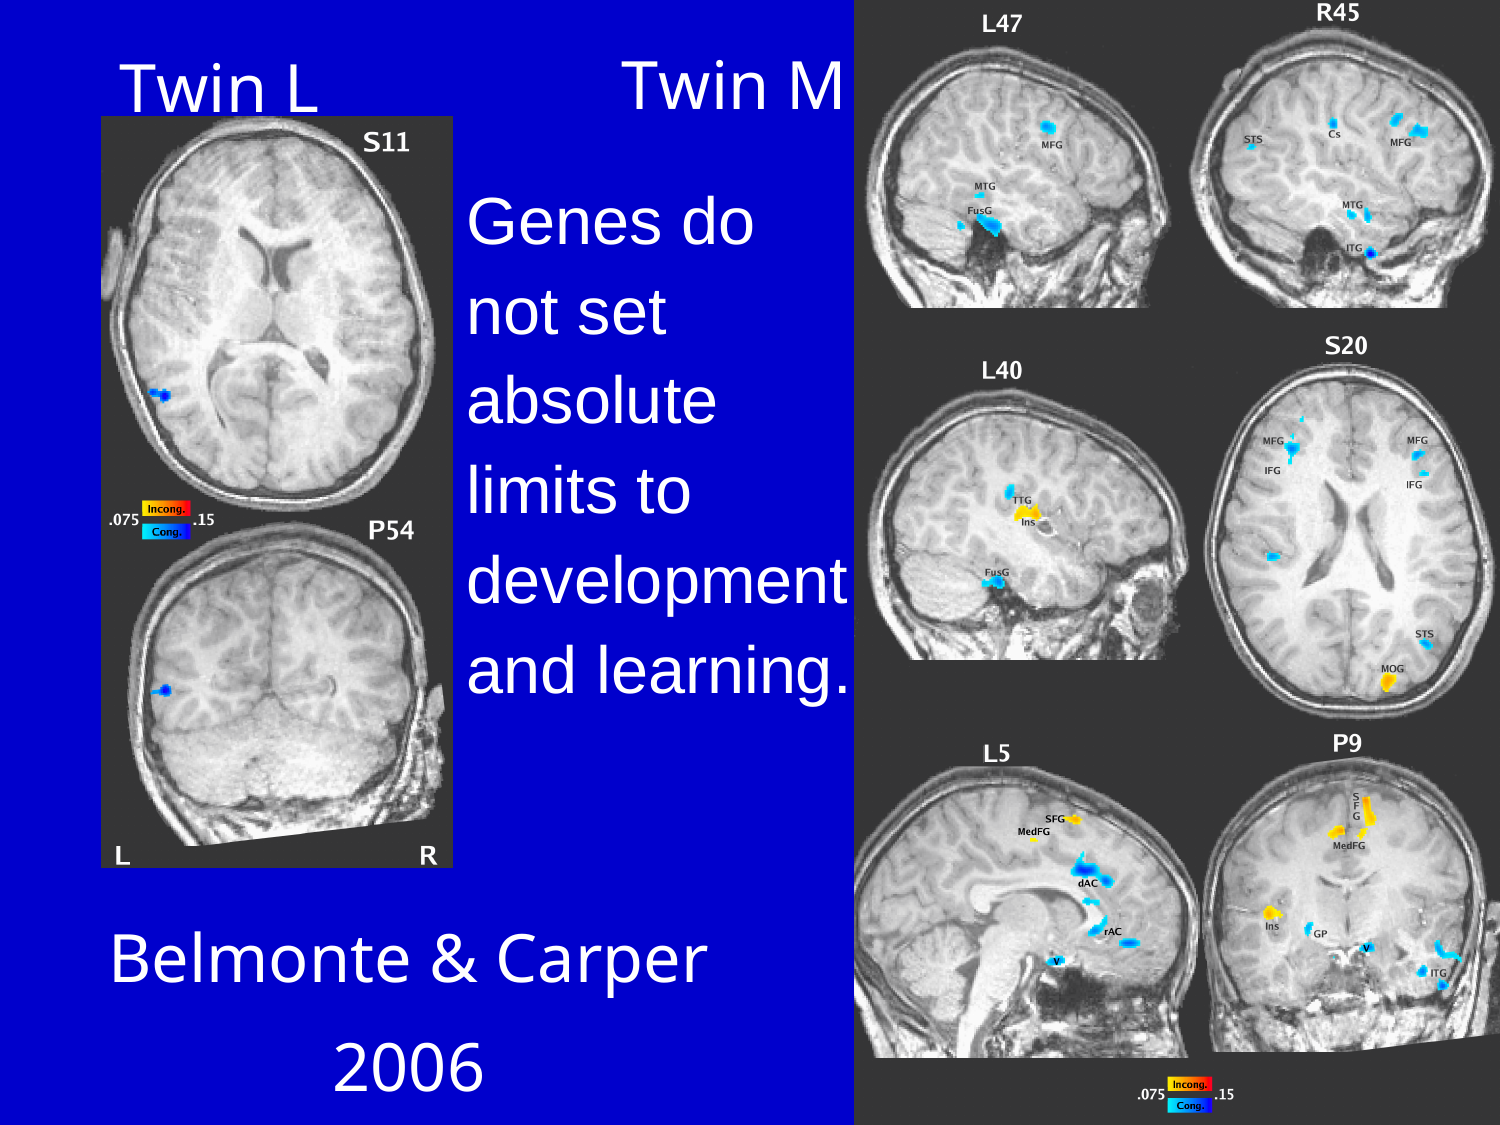

Twin M
Twin L
Genes do
not set
absolute
limits to
development
and learning.
Belmonte & Carper 2006